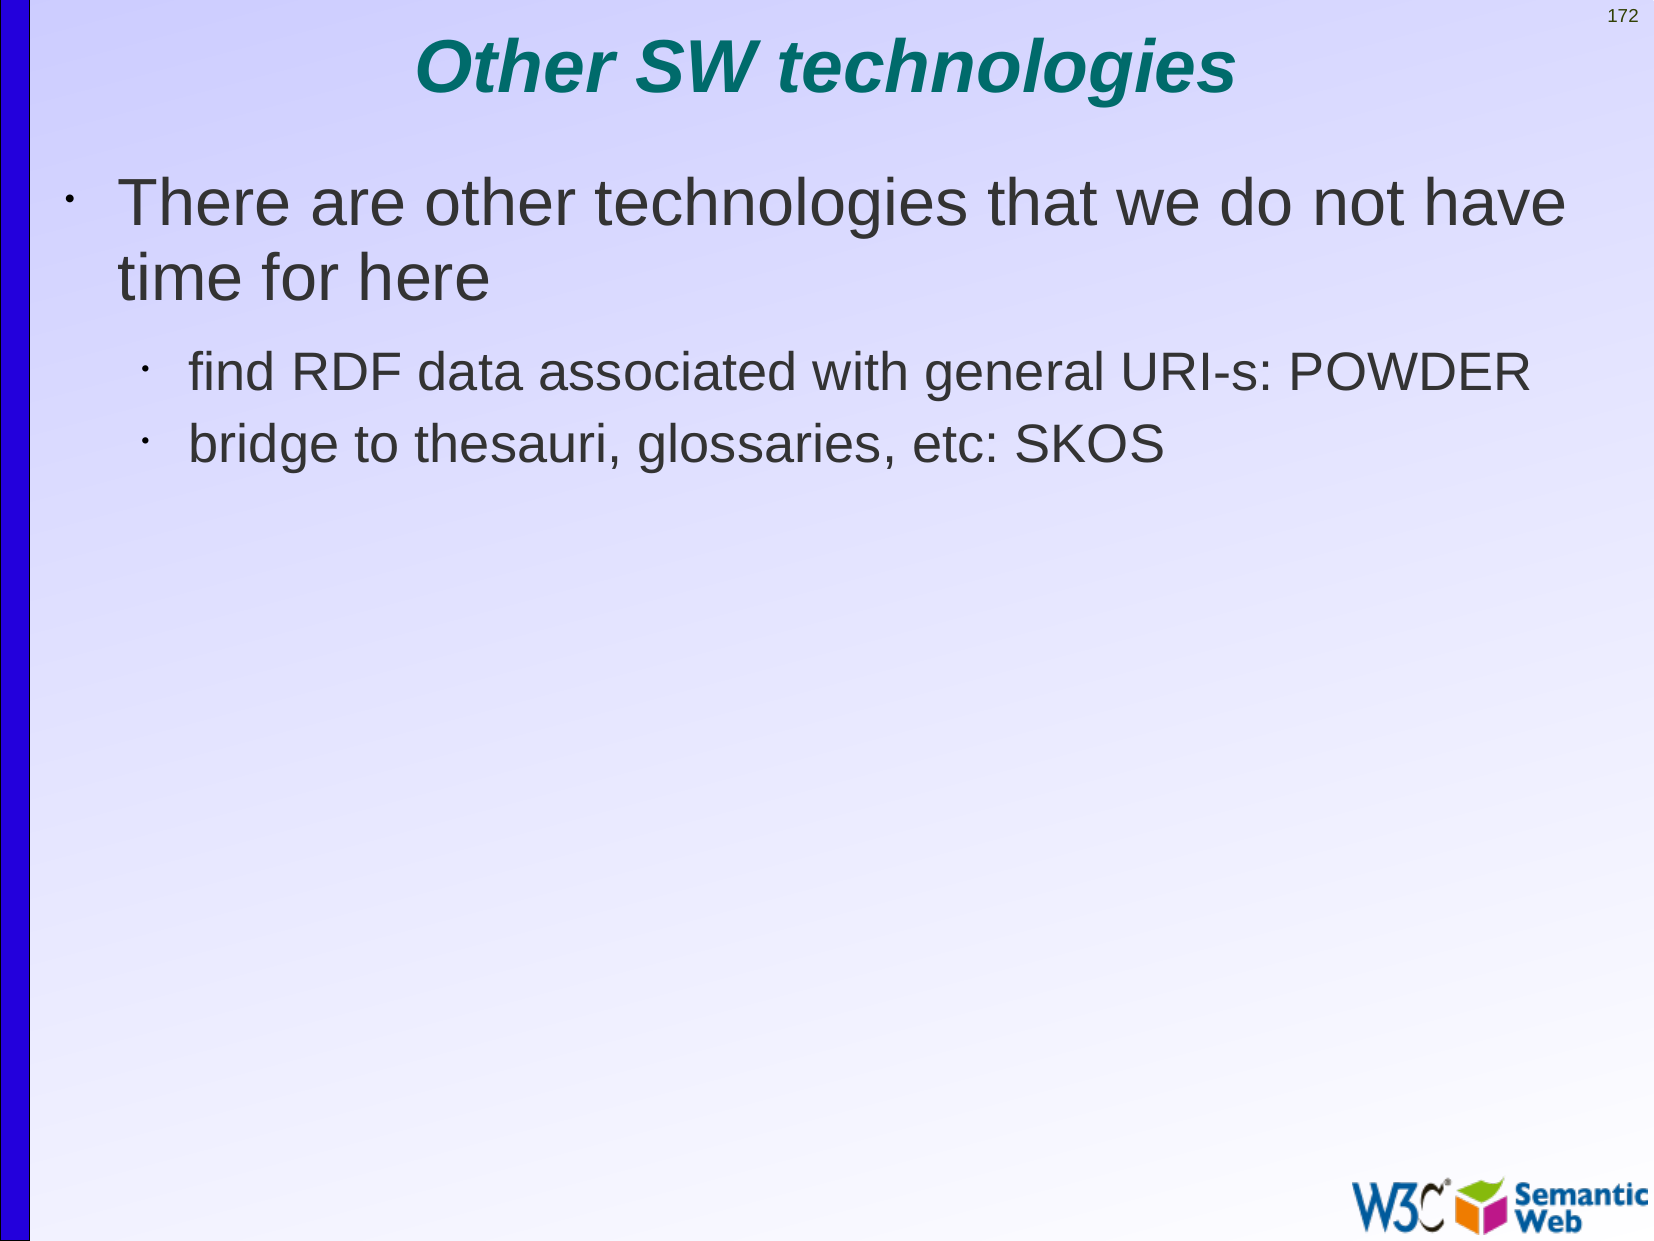

# Other SW technologies
There are other technologies that we do not have time for here
find RDF data associated with general URI-s: POWDER
bridge to thesauri, glossaries, etc: SKOS